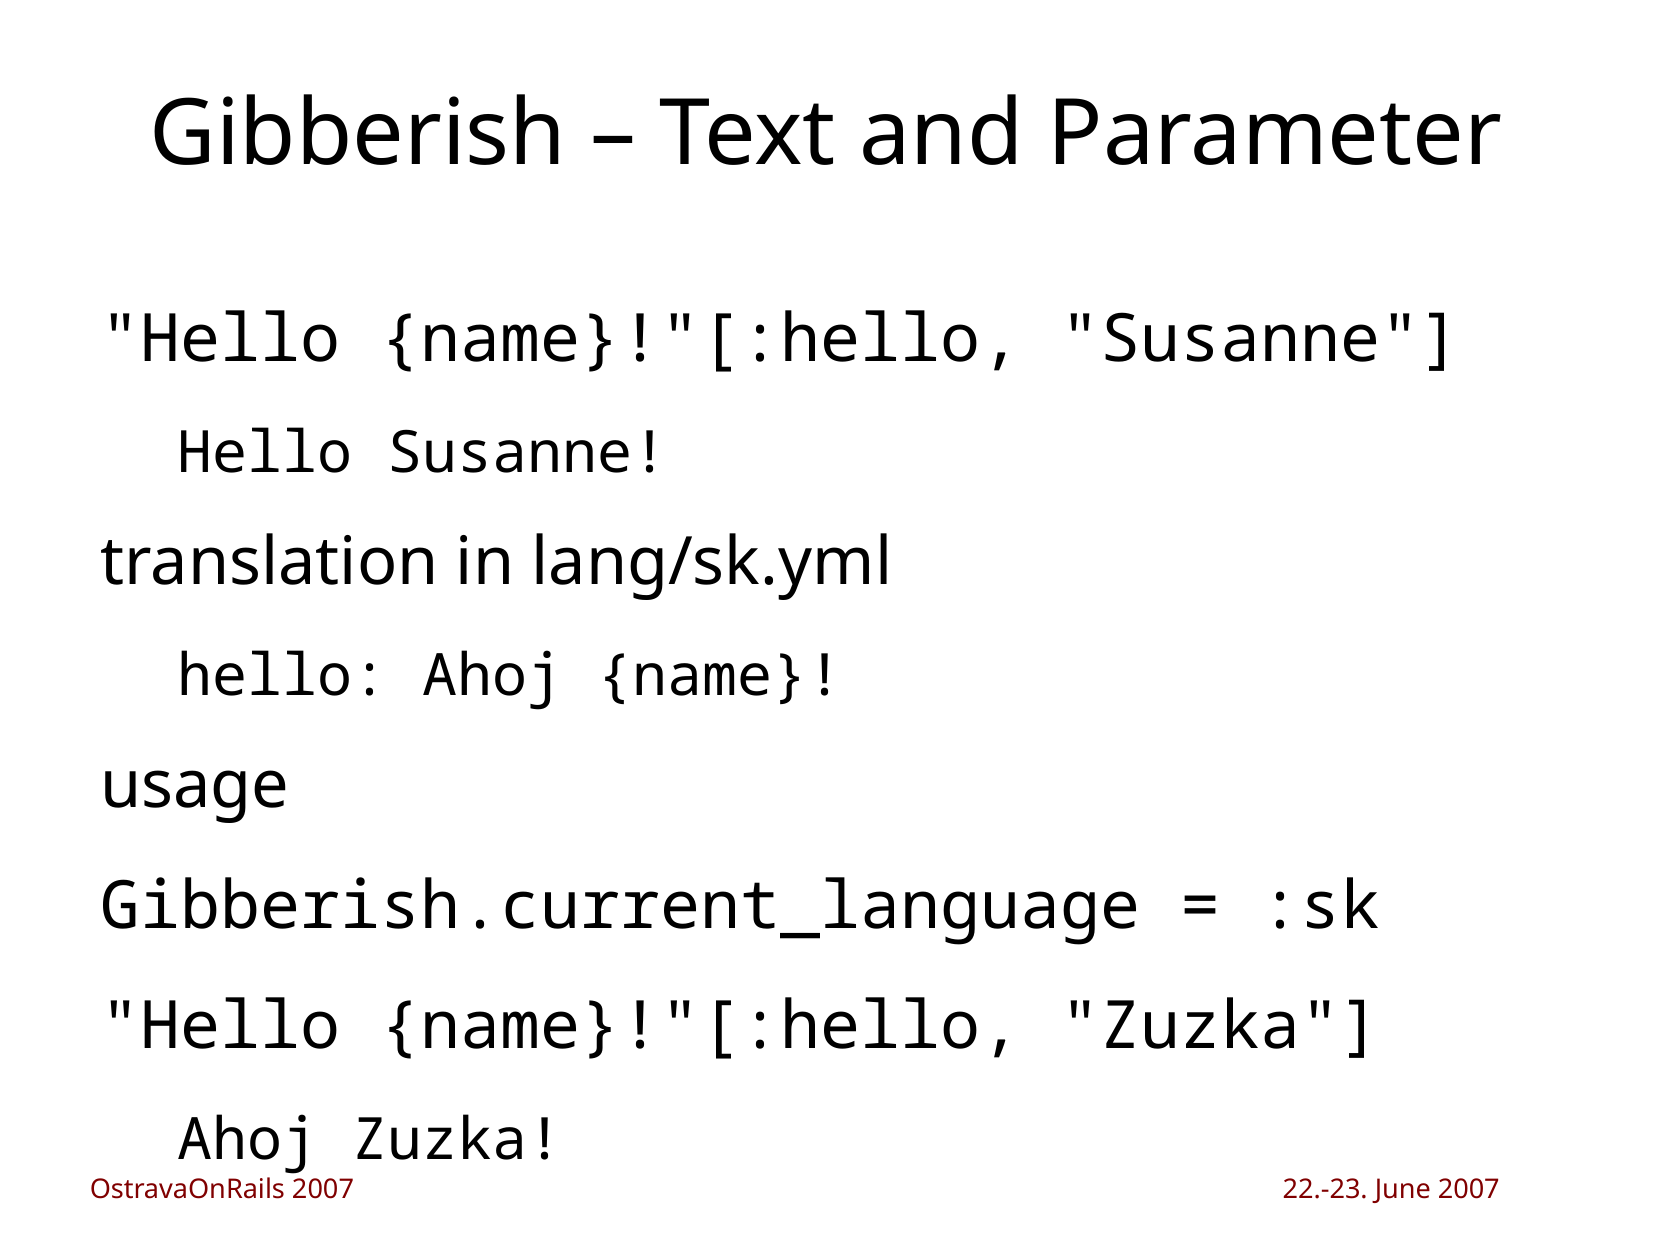

# Gibberish – Text and Parameter
"Hello {name}!"[:hello, "Susanne"]
Hello Susanne!
translation in lang/sk.yml
hello: Ahoj {name}!
usage
Gibberish.current_language = :sk
"Hello {name}!"[:hello, "Zuzka"]
Ahoj Zuzka!